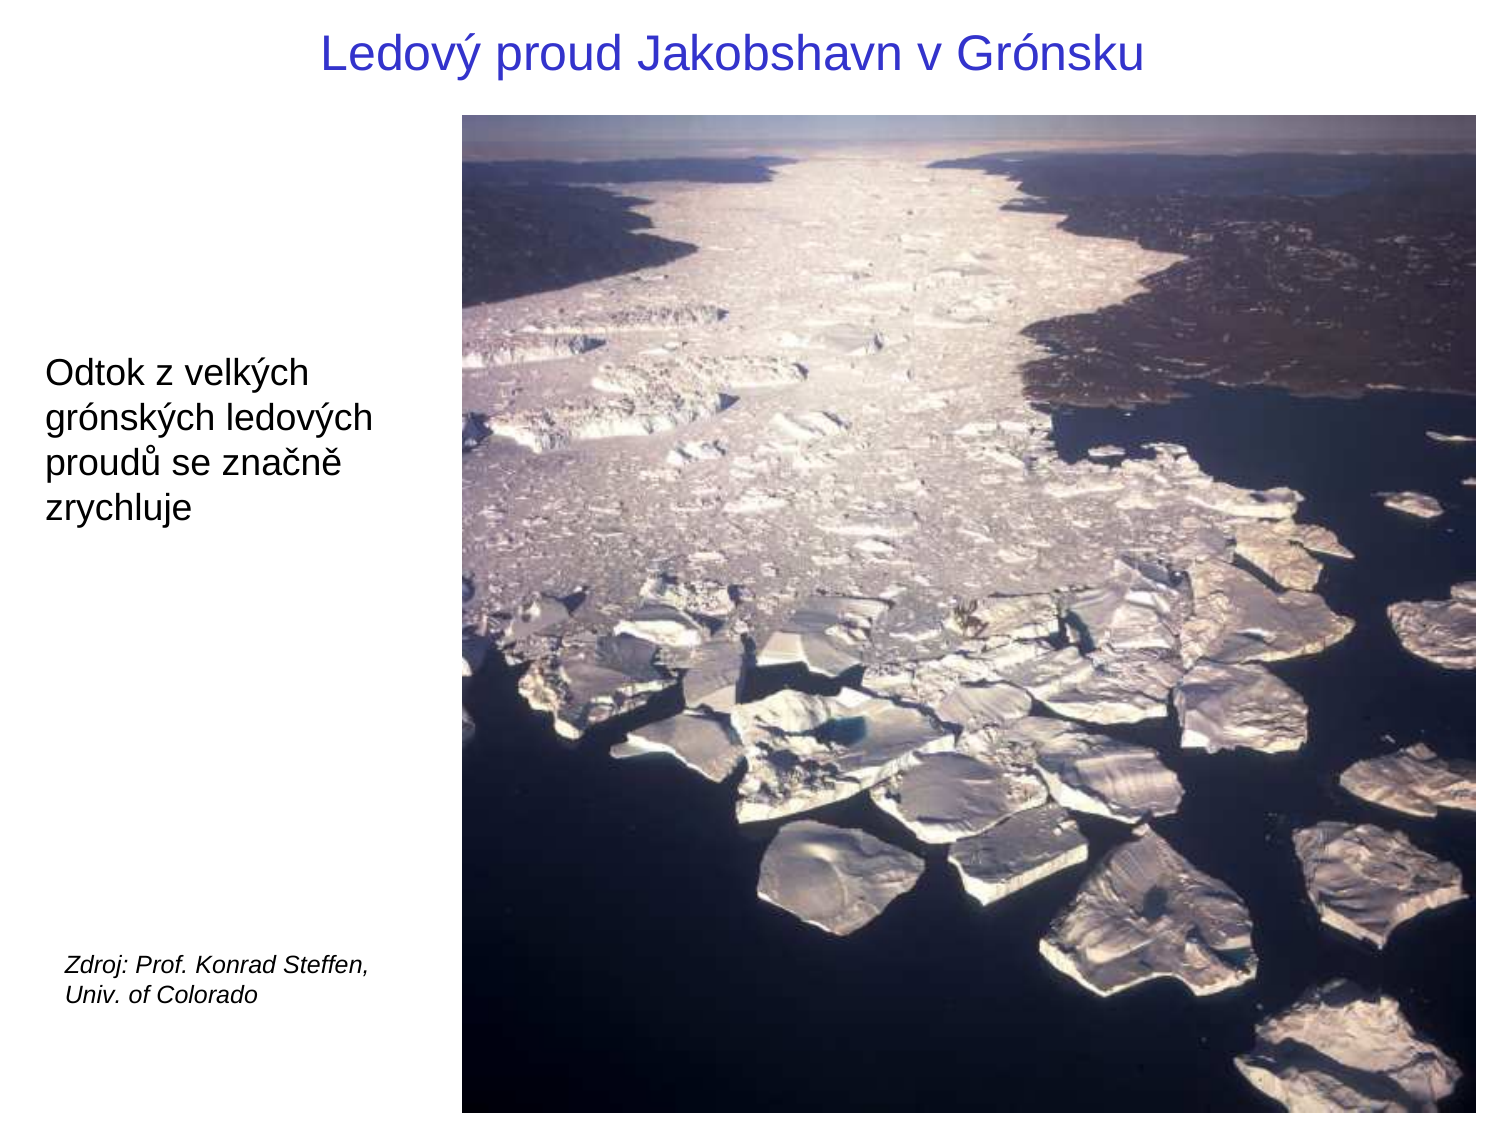

Ledový proud Jakobshavn v Grónsku
Odtok z velkých grónských ledových proudů se značně zrychluje
Zdroj: Prof. Konrad Steffen, Univ. of Colorado